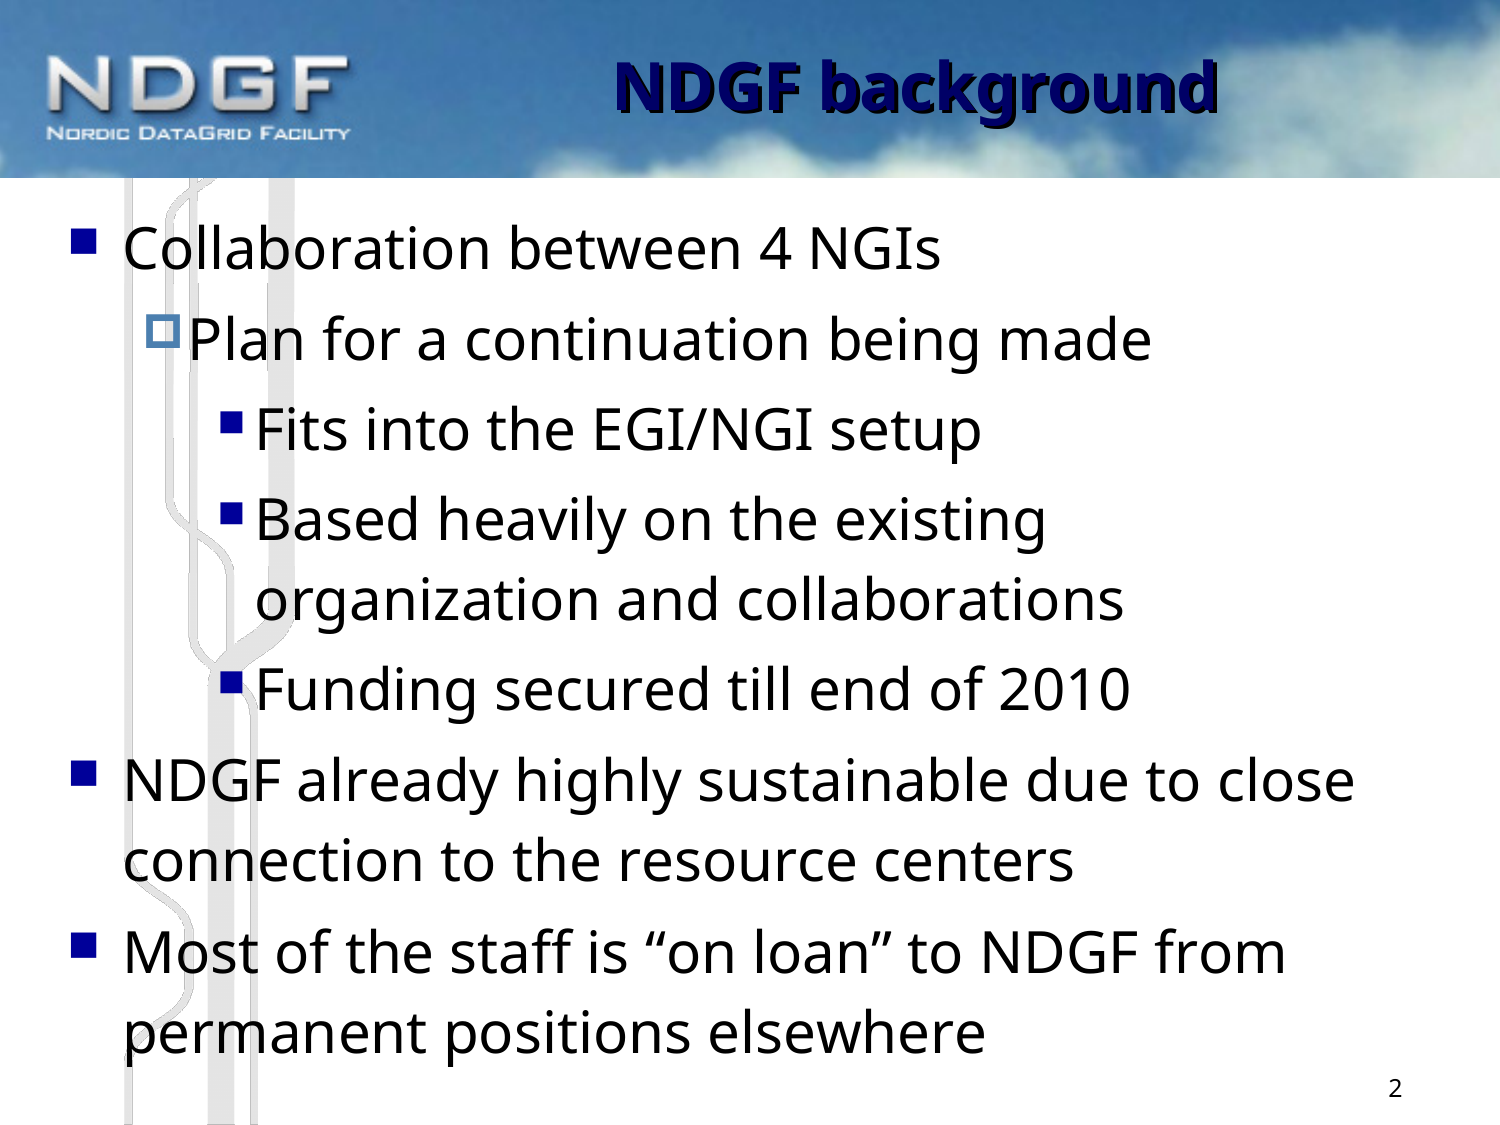

# NDGF background
Collaboration between 4 NGIs
Plan for a continuation being made
Fits into the EGI/NGI setup
Based heavily on the existing organization and collaborations
Funding secured till end of 2010
NDGF already highly sustainable due to close connection to the resource centers
Most of the staff is “on loan” to NDGF from permanent positions elsewhere
2